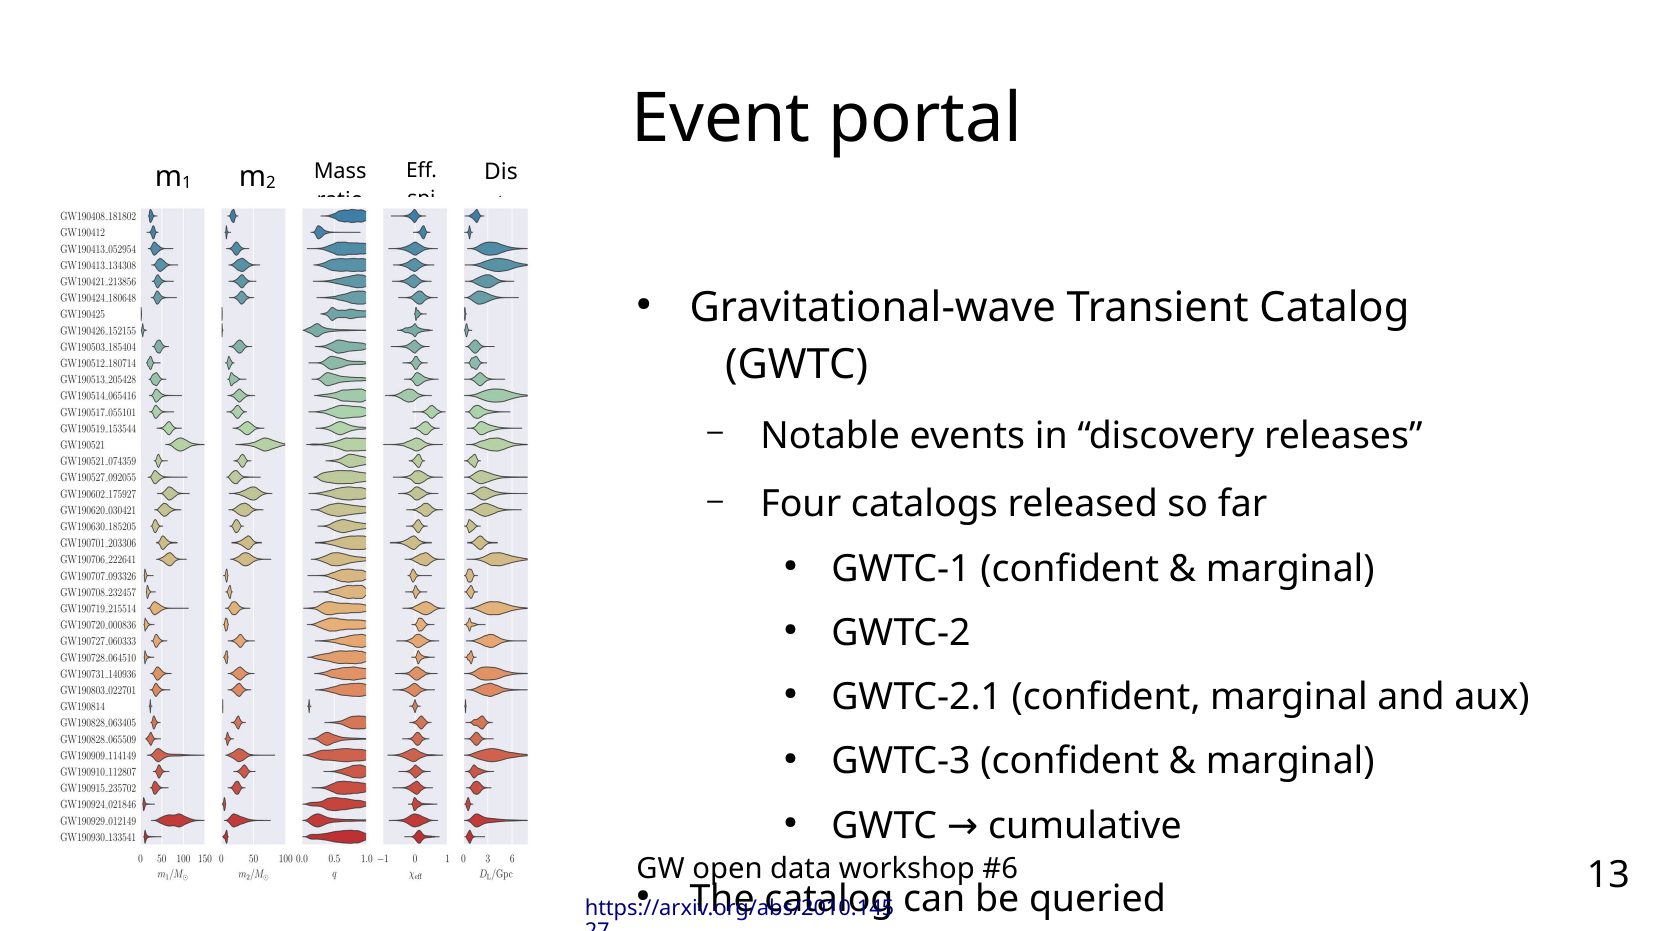

# Event portal
m1
m2
Mass
ratio
Eff.
spin
Dist
Gravitational-wave Transient Catalog (GWTC)
Notable events in “discovery releases”
Four catalogs released so far
GWTC-1 (confident & marginal)
GWTC-2
GWTC-2.1 (confident, marginal and aux)
GWTC-3 (confident & marginal)
GWTC → cumulative
The catalog can be queried
May 15 2023
GW open data workshop #6
13
https://arxiv.org/abs/2010.14527